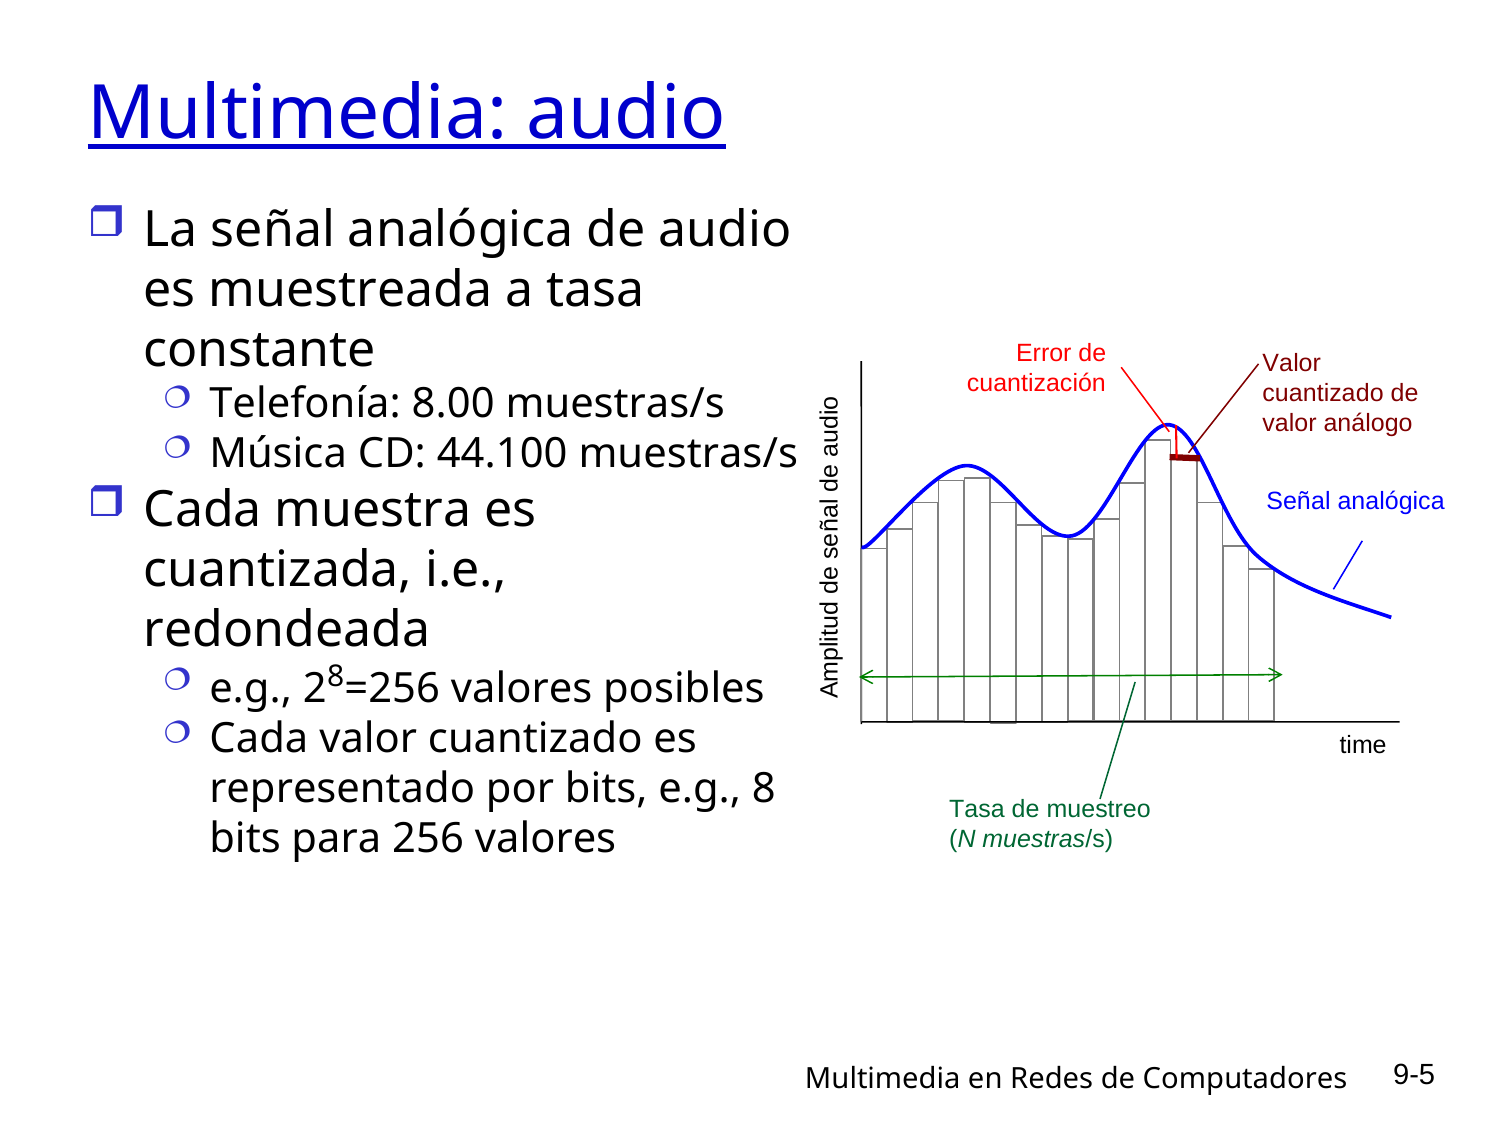

# Multimedia: audio
La señal analógica de audio es muestreada a tasa constante
Telefonía: 8.00 muestras/s
Música CD: 44.100 muestras/s
Cada muestra es cuantizada, i.e., redondeada
e.g., 28=256 valores posibles
Cada valor cuantizado es representado por bits, e.g., 8 bits para 256 valores
an
Error de cuantización
Valor cuantizado de valor análogo
Señal analógica
Amplitud de señal de audio
Tasa de muestreo
(N muestras/s)
time
5